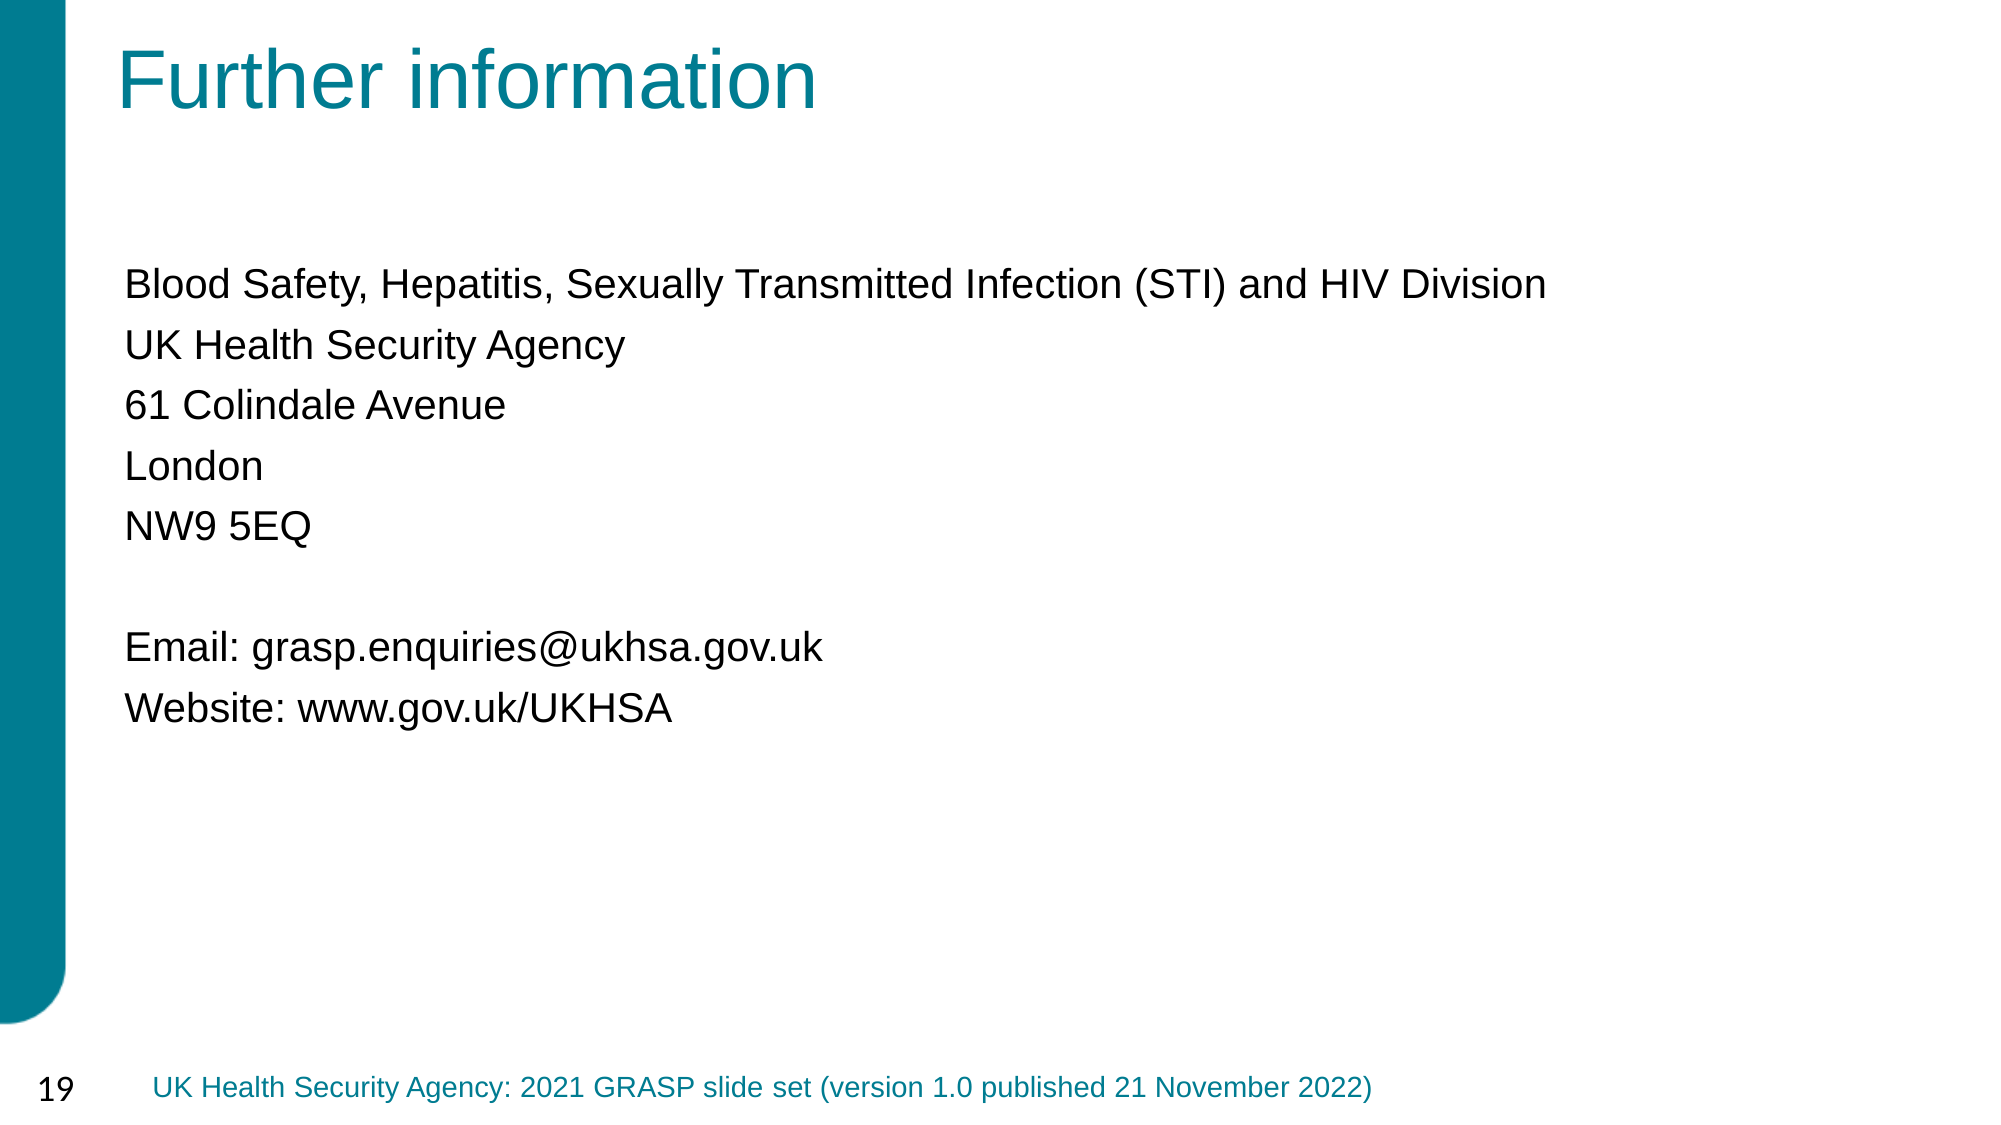

# Further information
Blood Safety, Hepatitis, Sexually Transmitted Infection (STI) and HIV Division
UK Health Security Agency
61 Colindale Avenue
London
NW9 5EQ
Email: grasp.enquiries@ukhsa.gov.uk
Website: www.gov.uk/UKHSA
UK Health Security Agency: 2021 GRASP slide set (version 1.0 published 21 November 2022)